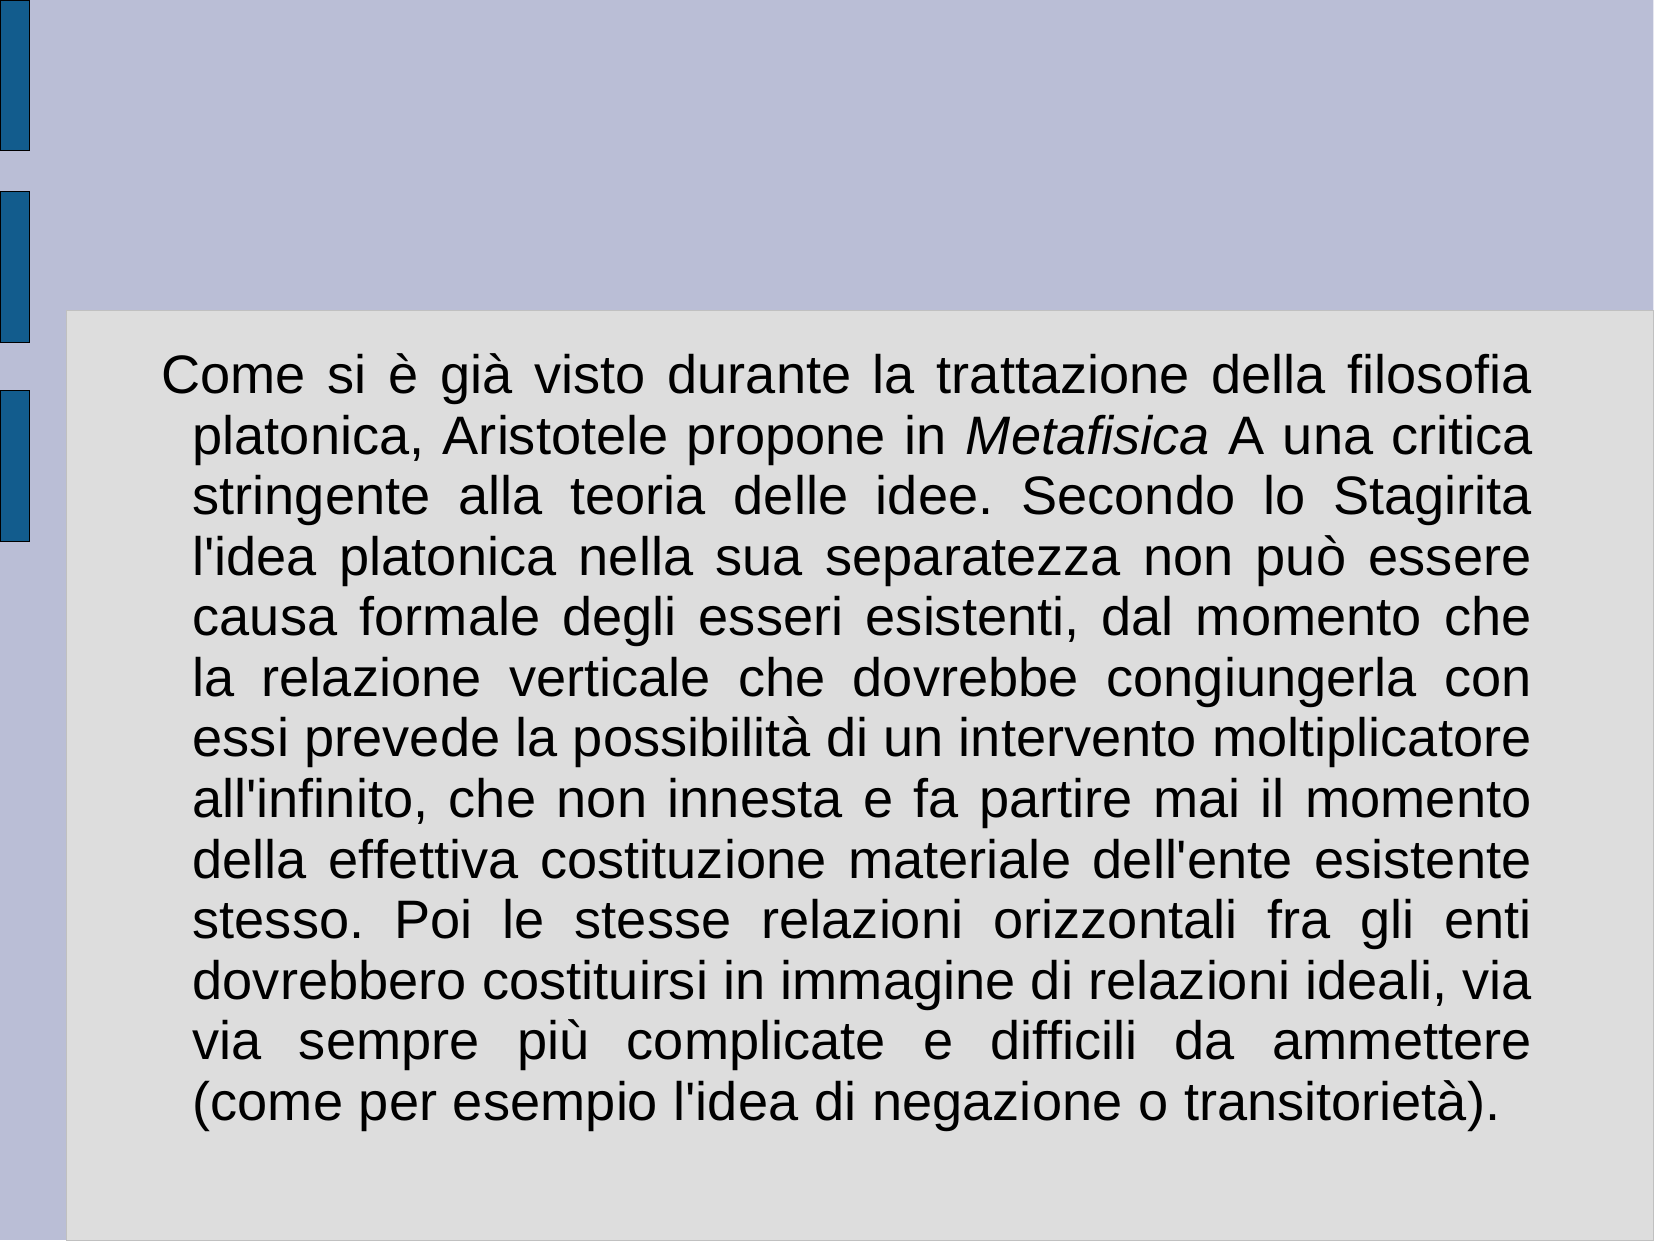

#
 Come si è già visto durante la trattazione della filosofia platonica, Aristotele propone in Metafisica A una critica stringente alla teoria delle idee. Secondo lo Stagirita l'idea platonica nella sua separatezza non può essere causa formale degli esseri esistenti, dal momento che la relazione verticale che dovrebbe congiungerla con essi prevede la possibilità di un intervento moltiplicatore all'infinito, che non innesta e fa partire mai il momento della effettiva costituzione materiale dell'ente esistente stesso. Poi le stesse relazioni orizzontali fra gli enti dovrebbero costituirsi in immagine di relazioni ideali, via via sempre più complicate e difficili da ammettere (come per esempio l'idea di negazione o transitorietà).